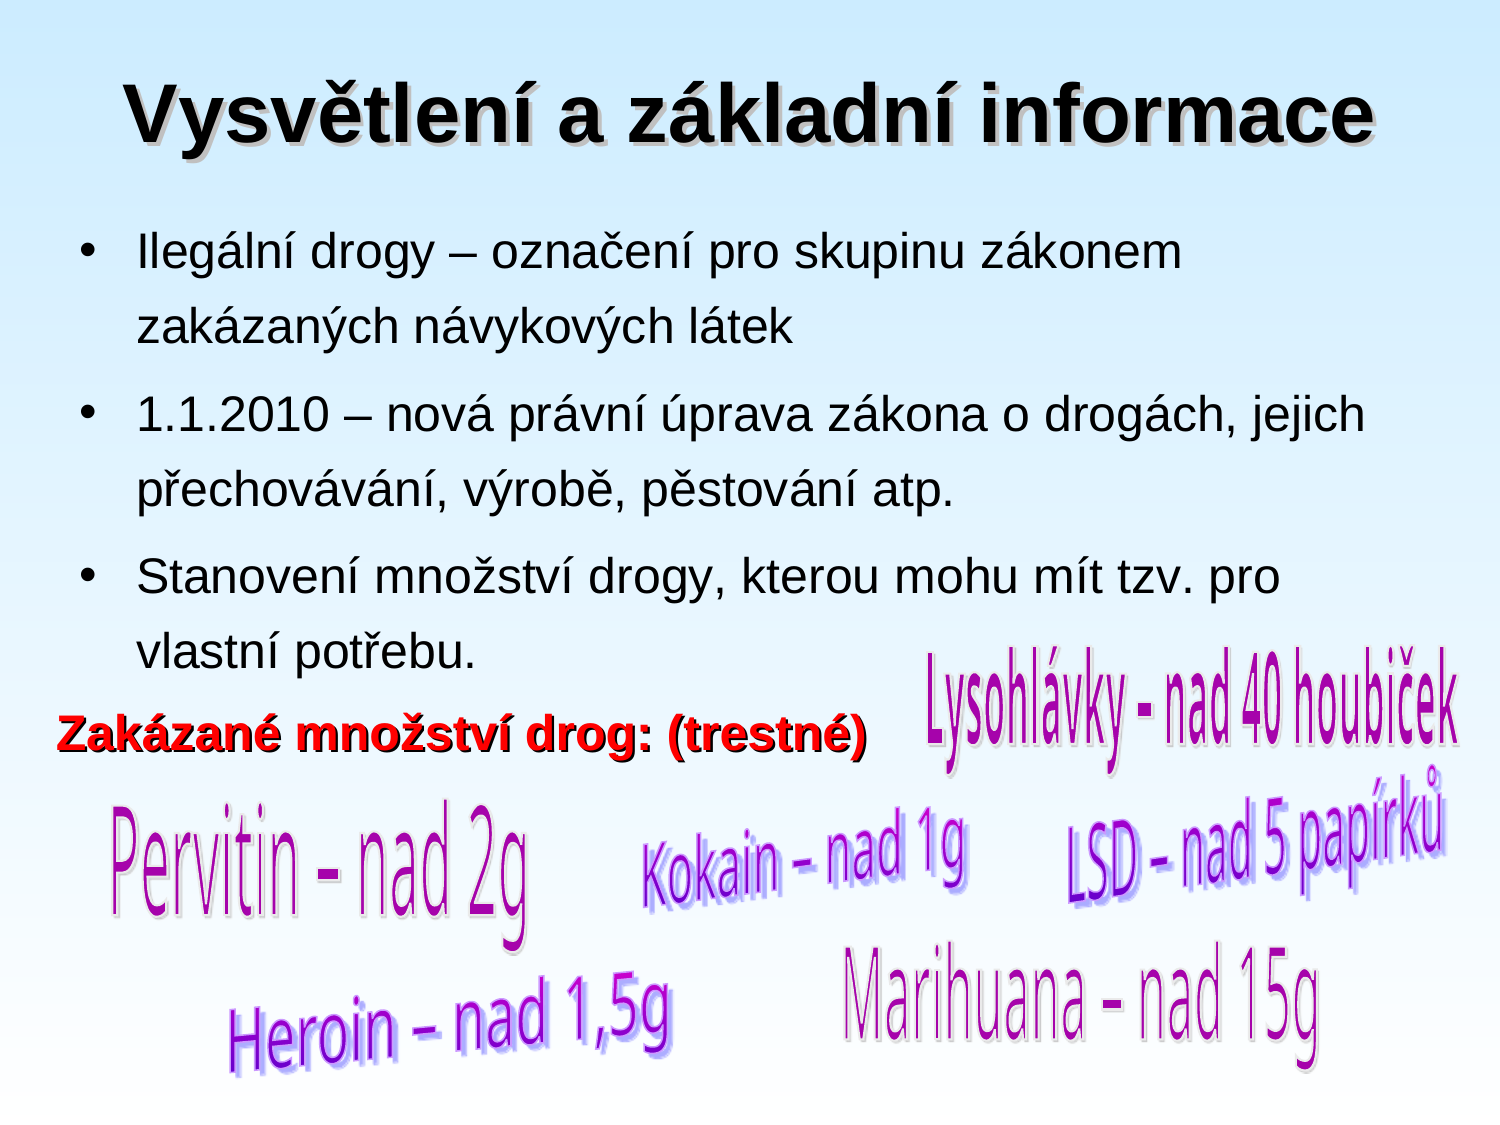

# Vysvětlení a základní informace
Ilegální drogy – označení pro skupinu zákonem zakázaných návykových látek
1.1.2010 – nová právní úprava zákona o drogách, jejich přechovávání, výrobě, pěstování atp.
Stanovení množství drogy, kterou mohu mít tzv. pro vlastní potřebu.
Lysohlávky – nad 40 houbiček
Zakázané množství drog: (trestné)
LSD – nad 5 papírků
Pervitin – nad 2g
Kokain – nad 1g
Marihuana – nad 15g
Heroin – nad 1,5g